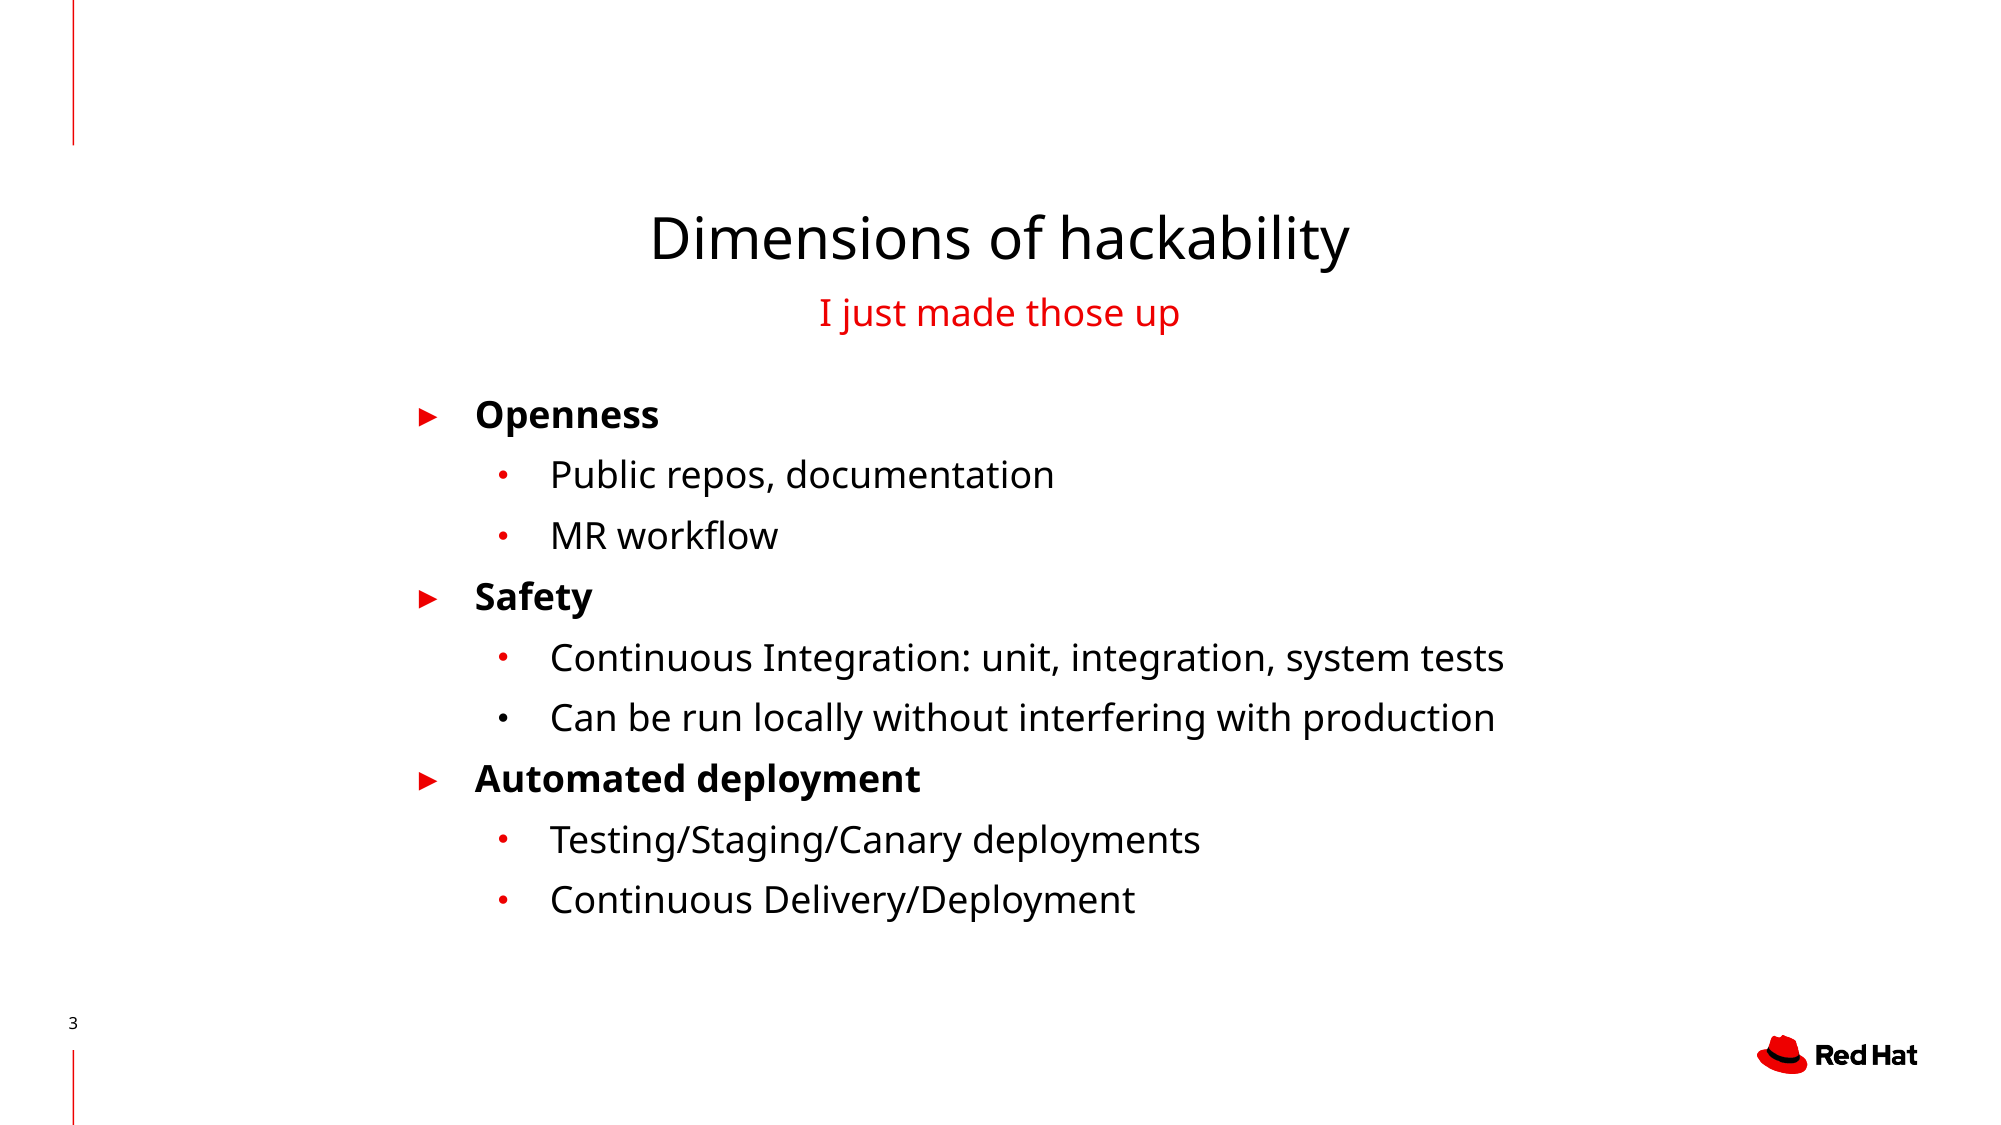

#
Dimensions of hackability
I just made those up
Openness
Public repos, documentation
MR workflow
Safety
Continuous Integration: unit, integration, system tests
Can be run locally without interfering with production
Automated deployment
Testing/Staging/Canary deployments
Continuous Delivery/Deployment